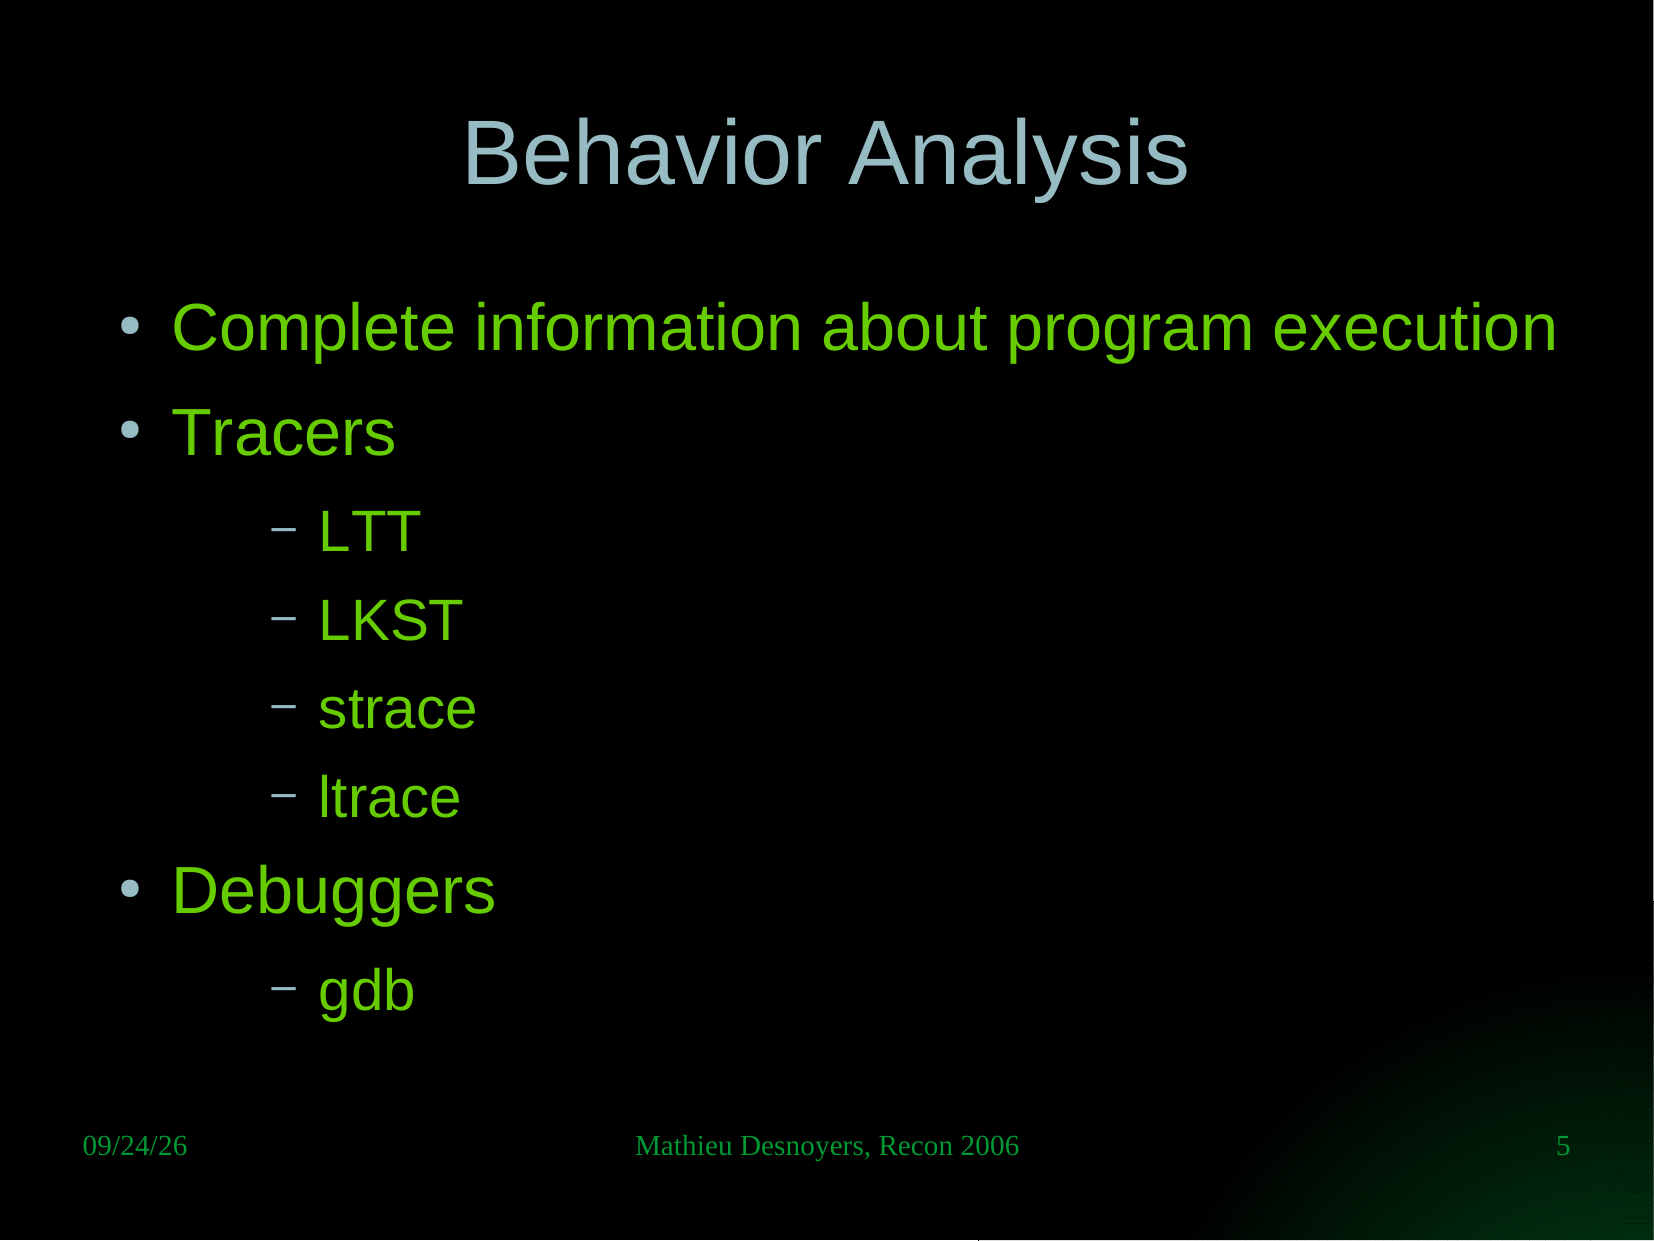

# Behavior Analysis
Complete information about program execution
Tracers
LTT
LKST
strace
ltrace
Debuggers
gdb
Mathieu Desnoyers, Recon 2006
5